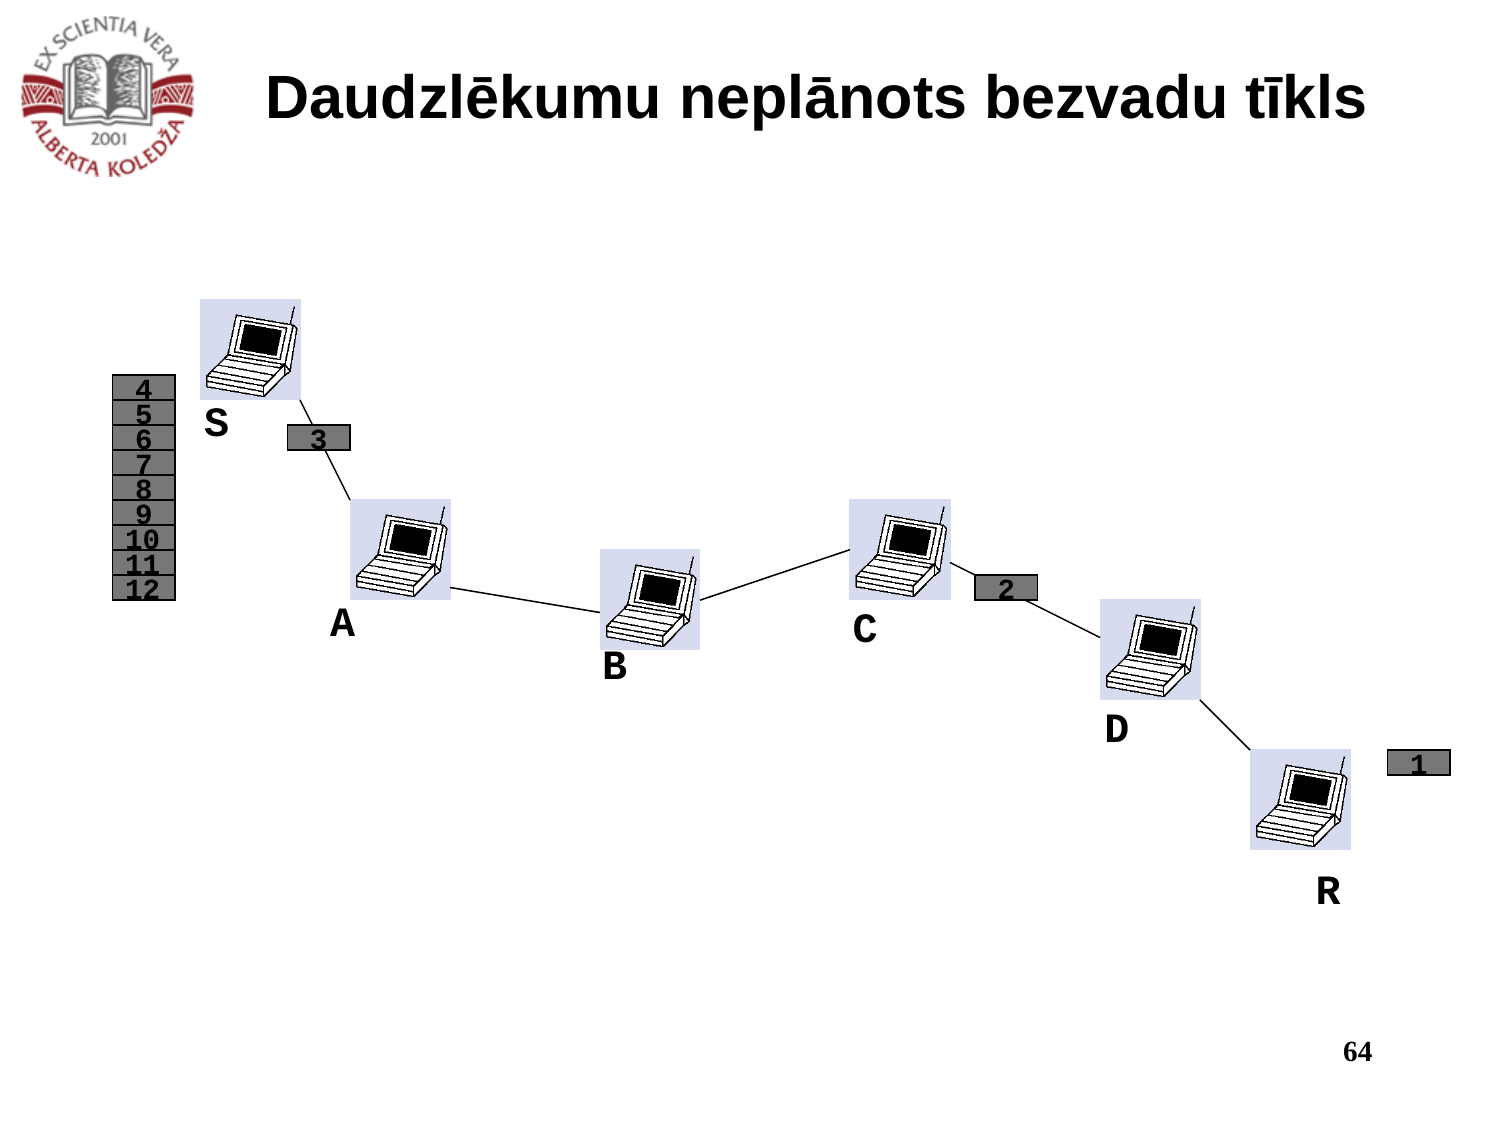

# Daudzlēkumu neplānots bezvadu tīkls
4
S
5
6
3
7
8
9
10
11
12
2
A
C
B
D
1
R